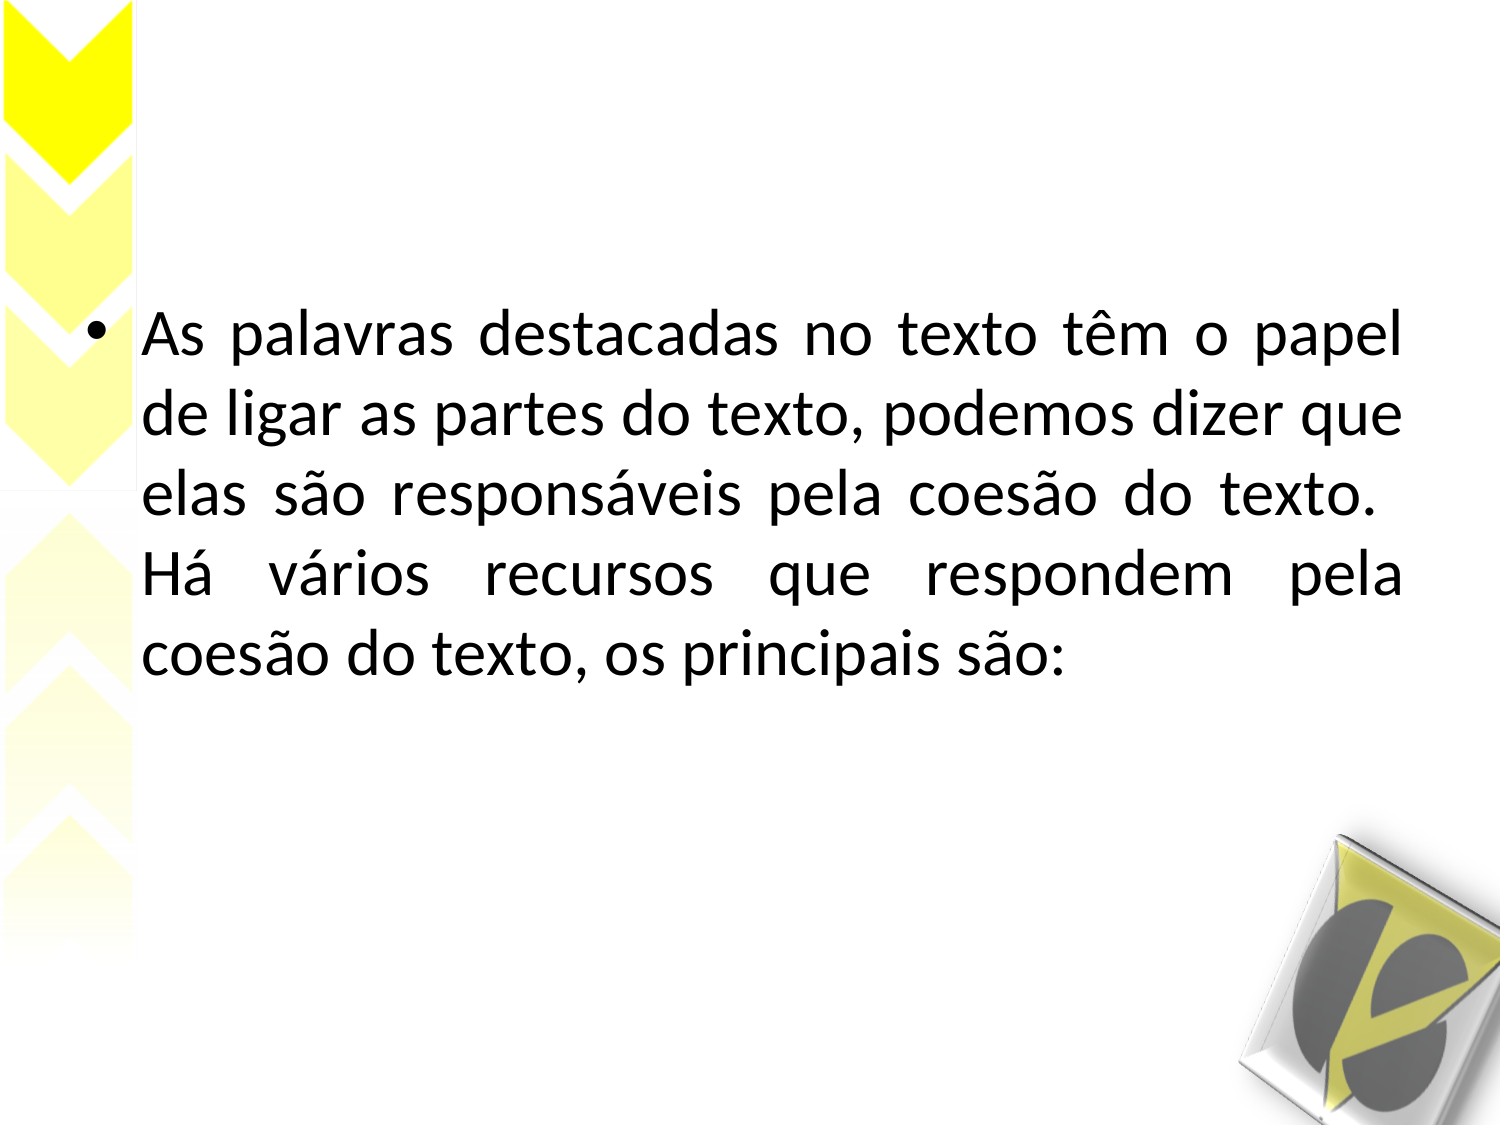

#
As palavras destacadas no texto têm o papel de ligar as partes do texto, podemos dizer que elas são responsáveis pela coesão do texto.
Há vários recursos que respondem pela coesão do texto, os principais são: